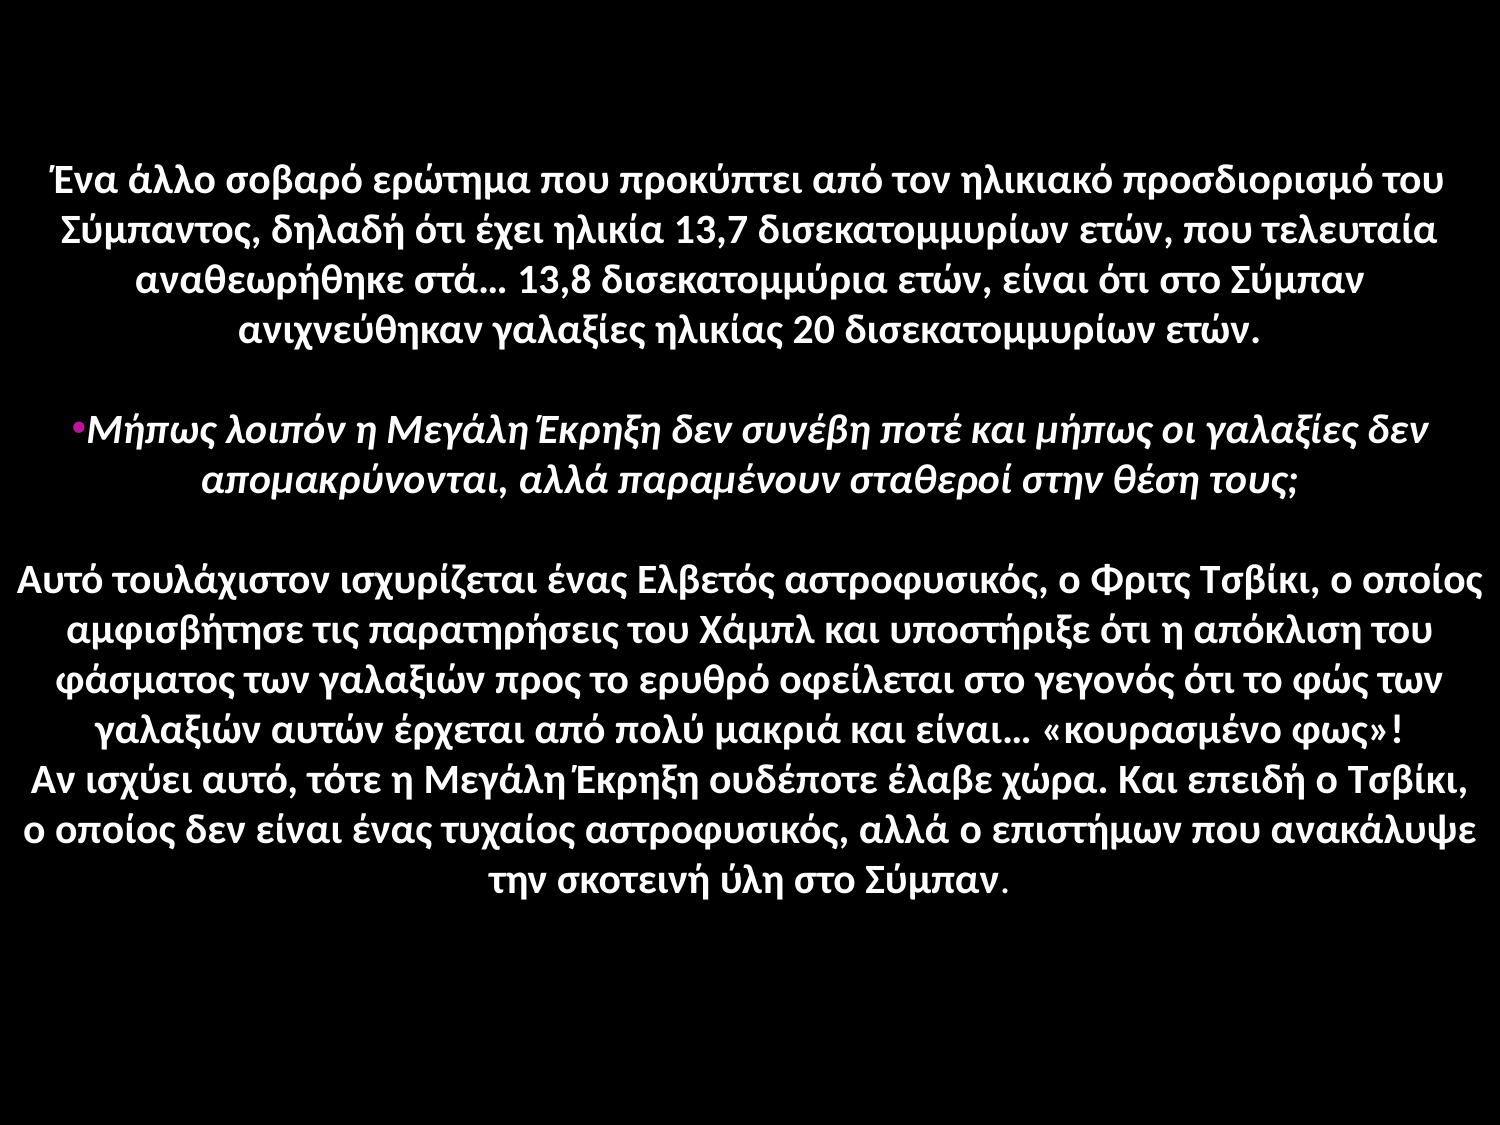

Ένα άλλο σοβαρό ερώτημα που προκύπτει από τον ηλικιακό προσδιορισμό του Σύμπαντος, δηλαδή ότι έχει ηλικία 13,7 δισεκατομμυρίων ετών, που τελευταία αναθεωρήθηκε στά… 13,8 δισεκατομμύρια ετών, είναι ότι στο Σύμπαν ανιχνεύθηκαν γαλαξίες ηλικίας 20 δισεκατομμυρίων ετών.
Μήπως λοιπόν η Μεγάλη Έκρηξη δεν συνέβη ποτέ και μήπως οι γαλαξίες δεν απομακρύνονται, αλλά παραμένουν σταθεροί στην θέση τους;
Αυτό τουλάχιστον ισχυρίζεται ένας Ελβετός αστροφυσικός, ο Φριτς Τσβίκι, ο οποίος αμφισβήτησε τις παρατηρήσεις του Χάμπλ και υποστήριξε ότι η απόκλιση του φάσματος των γαλαξιών προς το ερυθρό οφείλεται στο γεγονός ότι το φώς των γαλαξιών αυτών έρχεται από πολύ μακριά και είναι… «κουρασμένο φως»!
Αν ισχύει αυτό, τότε η Μεγάλη Έκρηξη ουδέποτε έλαβε χώρα. Και επειδή ο Τσβίκι, ο οποίος δεν είναι ένας τυχαίος αστροφυσικός, αλλά ο επιστήμων που ανακάλυψε την σκοτεινή ύλη στο Σύμπαν.